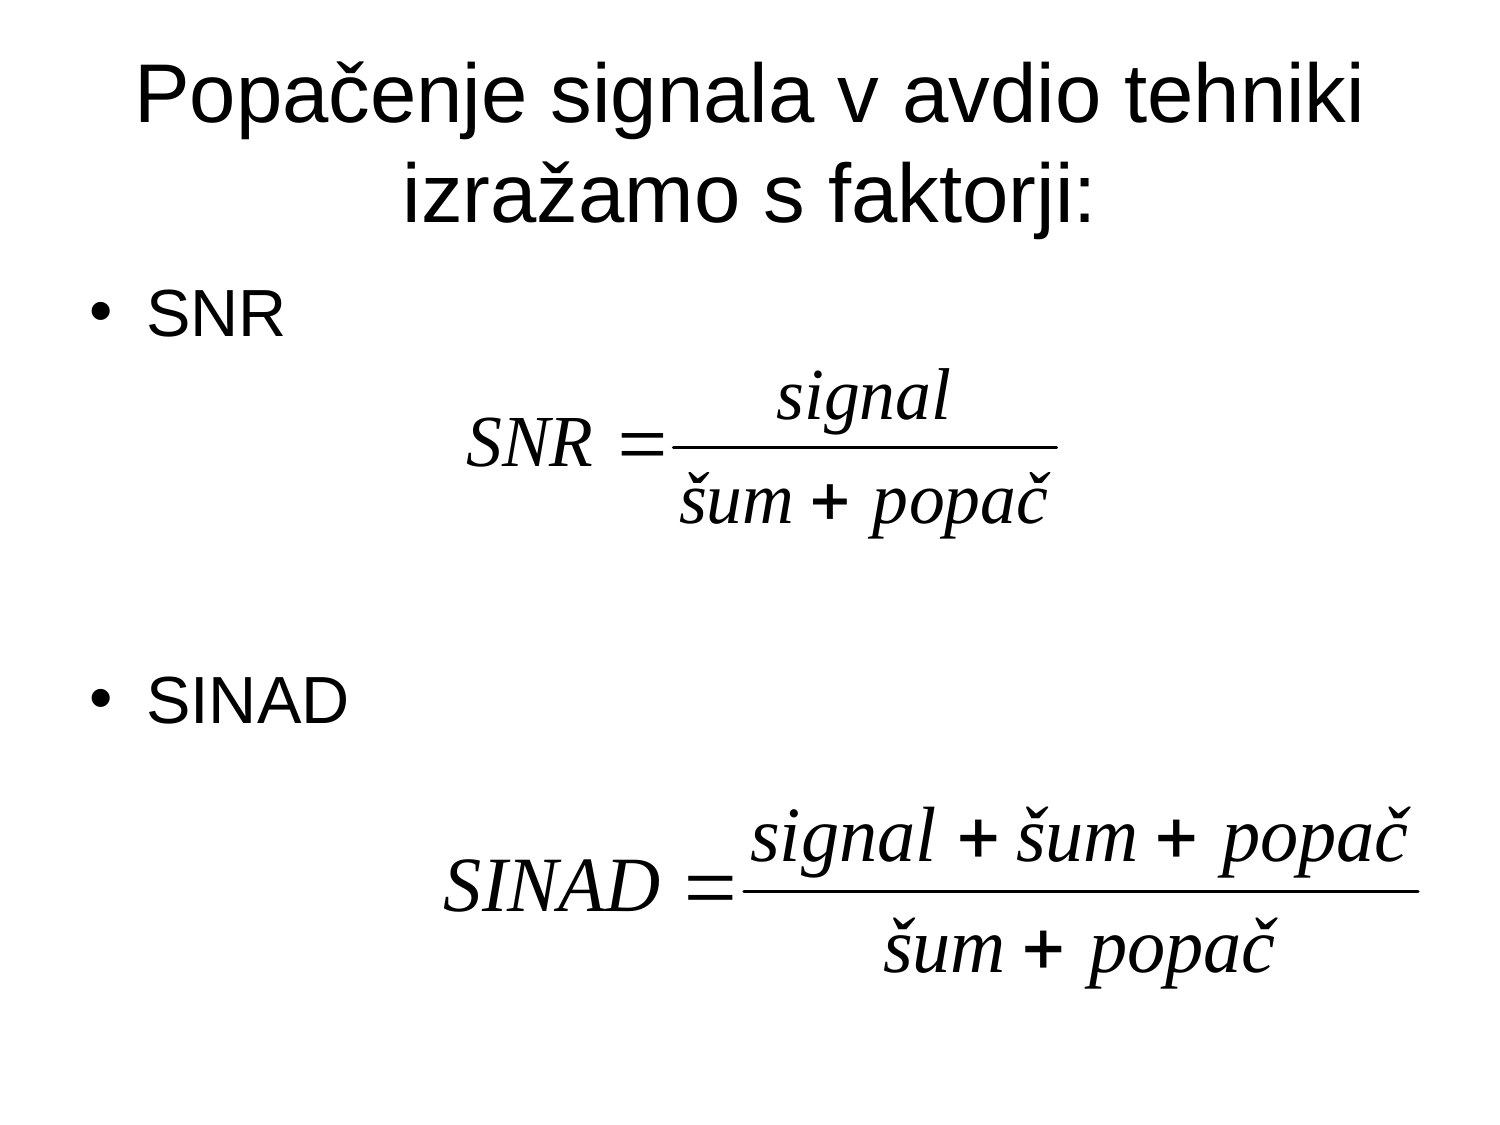

# Popačenje signala v avdio tehniki izražamo s faktorji:
SNR
SINAD